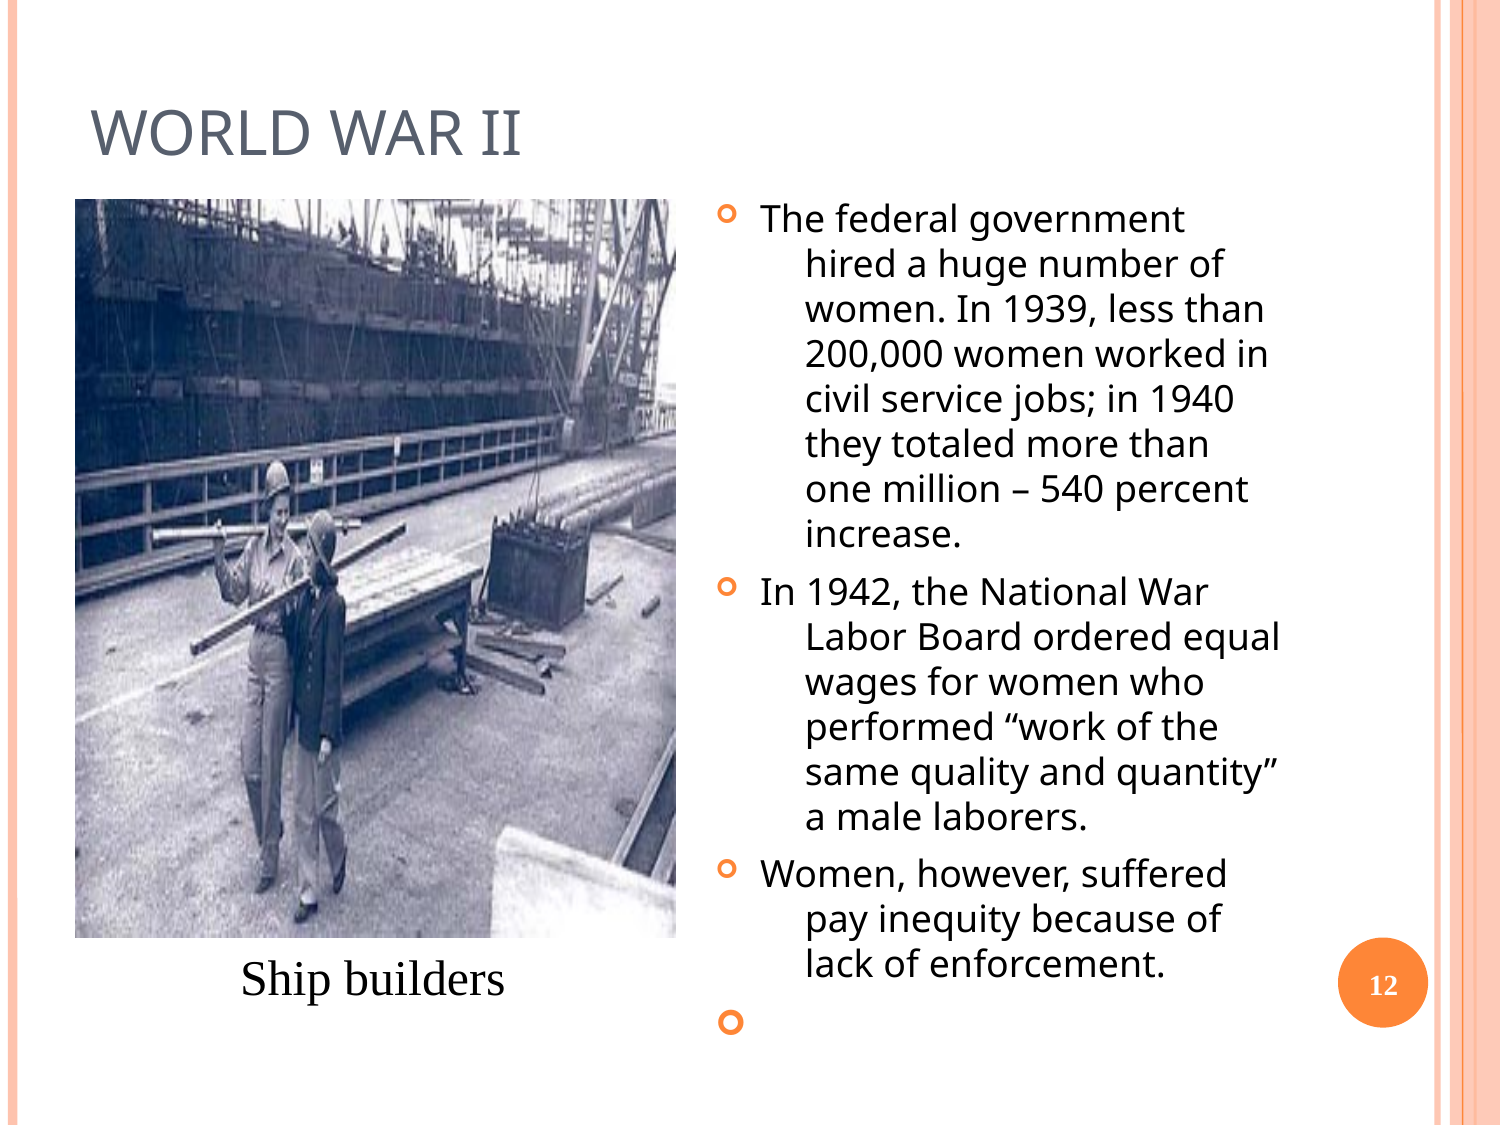

# World War II
The federal government hired a huge number of women. In 1939, less than 200,000 women worked in civil service jobs; in 1940 they totaled more than one million – 540 percent increase.
In 1942, the National War Labor Board ordered equal wages for women who performed “work of the same quality and quantity” a male laborers.
Women, however, suffered pay inequity because of lack of enforcement.
Ship builders